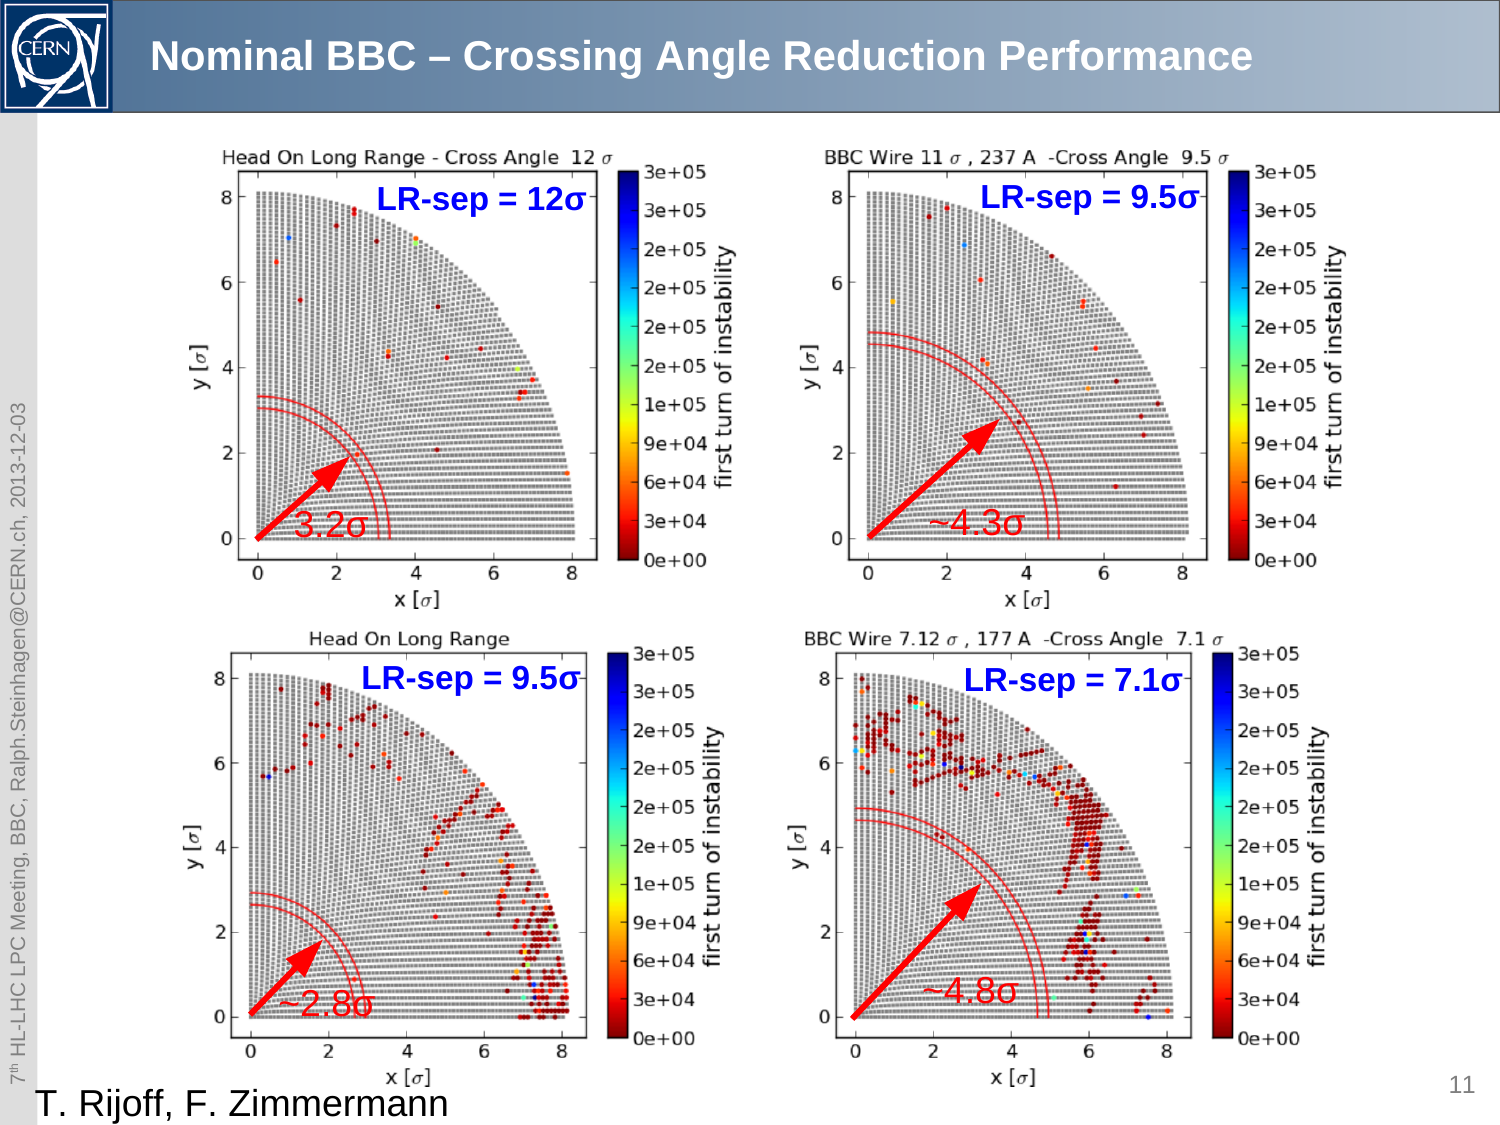

# Nominal BBC – Crossing Angle Reduction Performance
LR-sep = 9.5σ
LR-sep = 12σ
~4.3σ
3.2σ
LR-sep = 9.5σ
LR-sep = 7.1σ
~4.8σ
~2.8σ
T. Rijoff, F. Zimmermann